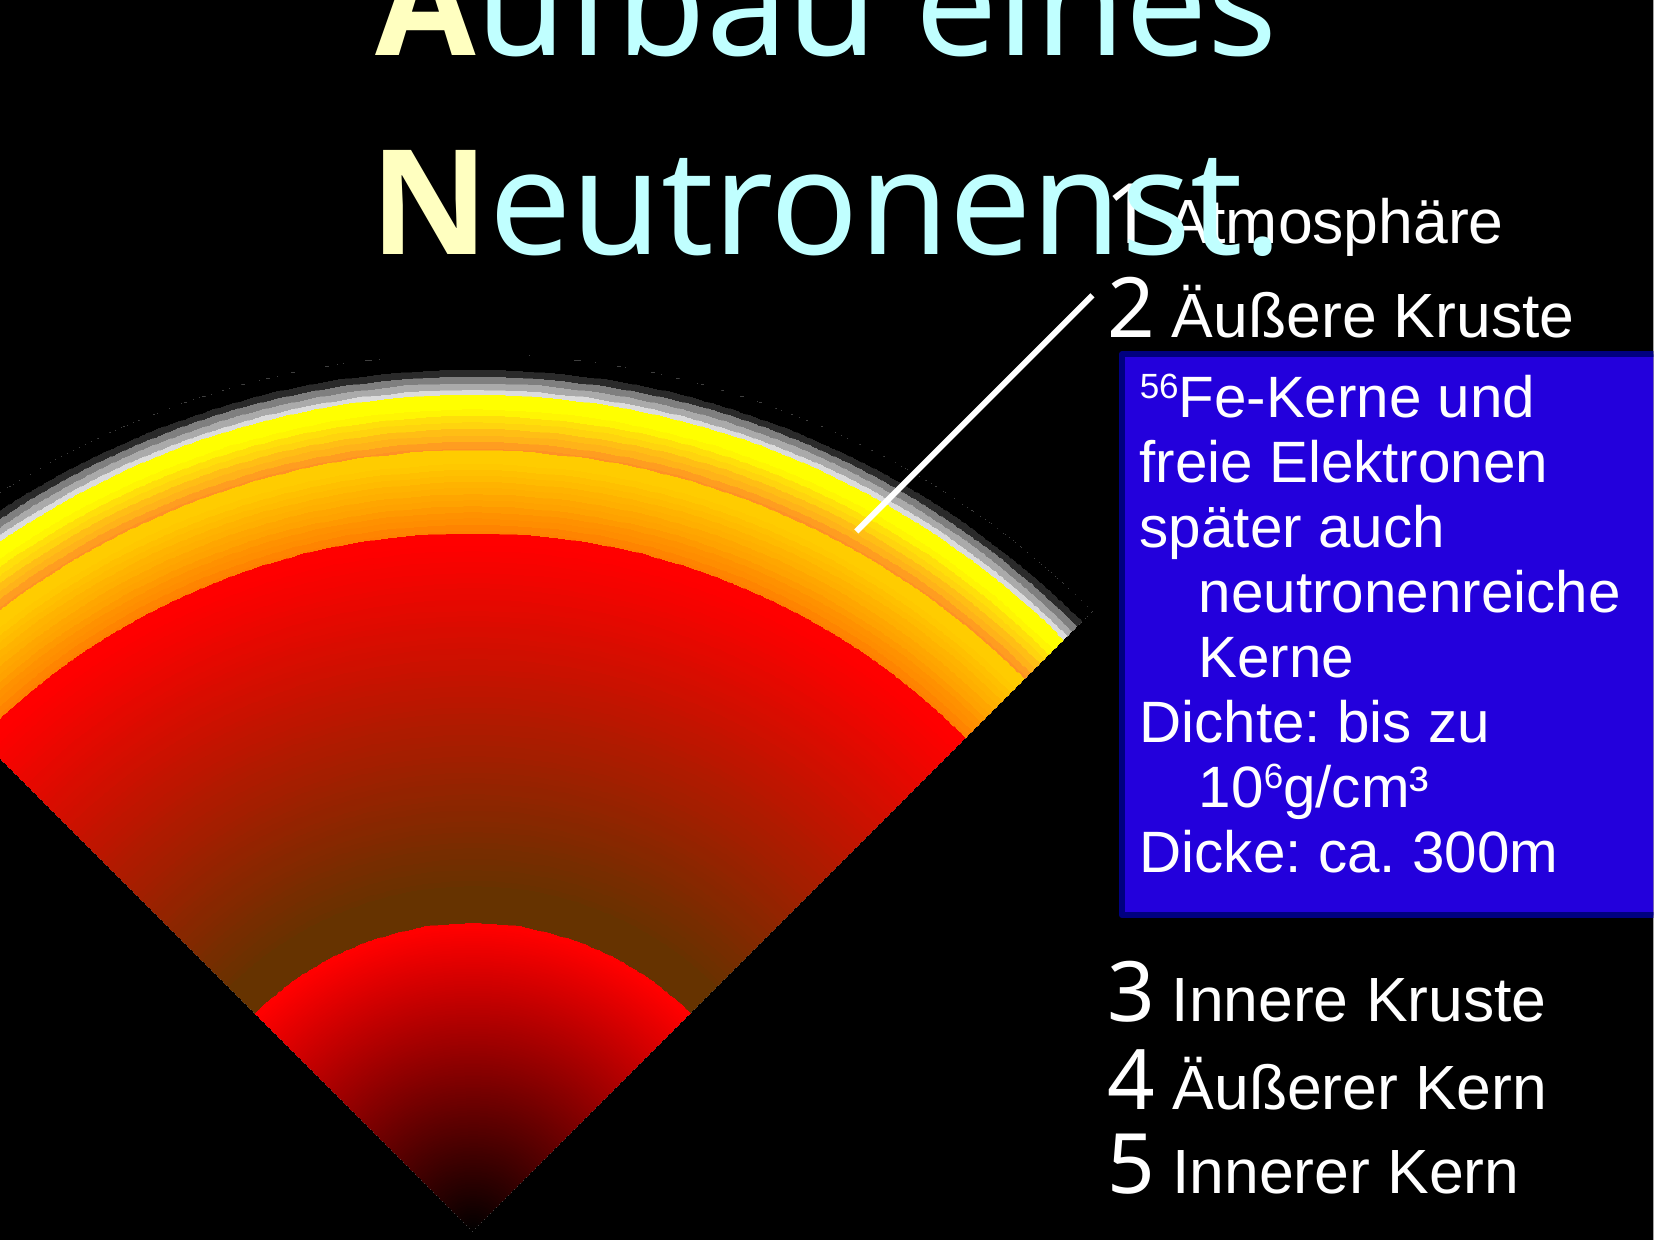

# Aufbau eines Neutronenst.
1 Atmosphäre
2 Äußere Kruste
56Fe-Kerne und
freie Elektronen
später auch
neutronenreiche
Kerne
Dichte: bis zu
106g/cm³
Dicke: ca. 300m
3 Innere Kruste
4 Äußerer Kern
5 Innerer Kern